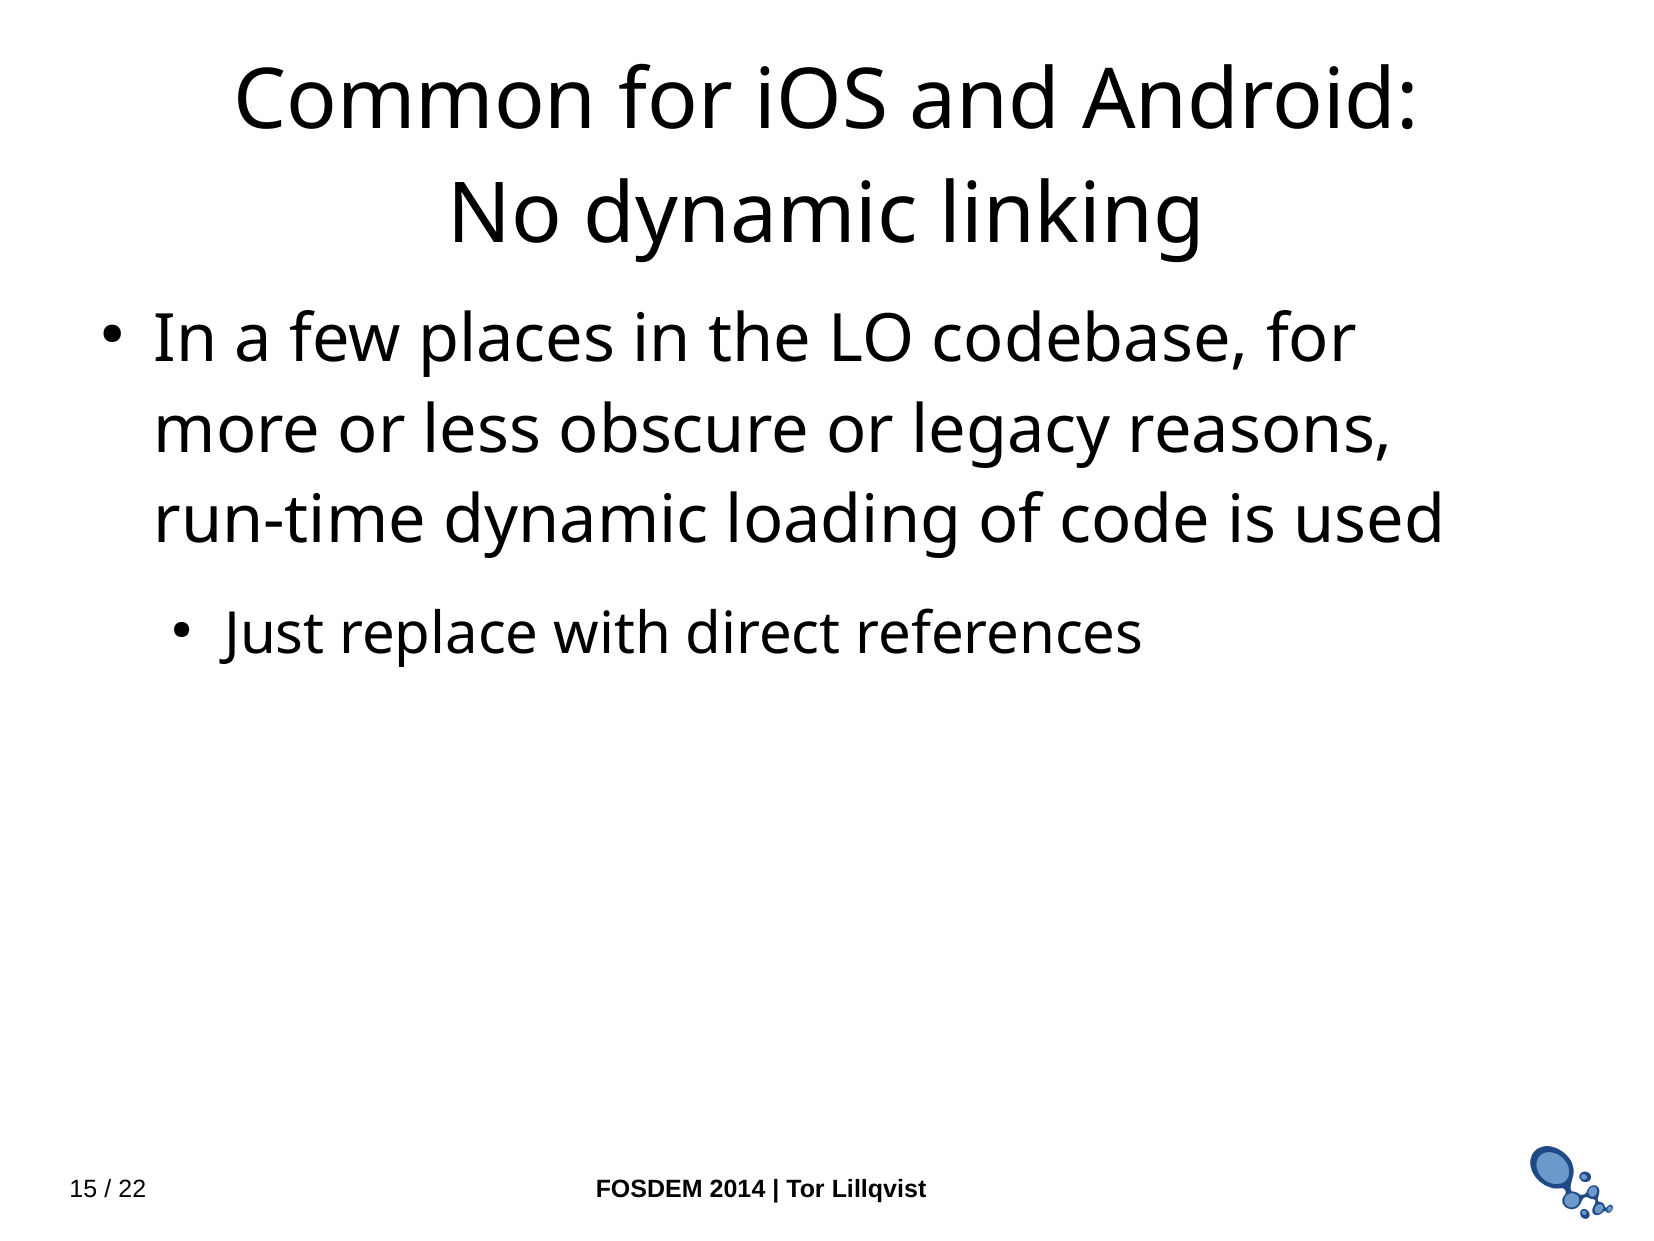

# Common for iOS and Android: No dynamic linking
In a few places in the LO codebase, for more or less obscure or legacy reasons, run-time dynamic loading of code is used
Just replace with direct references